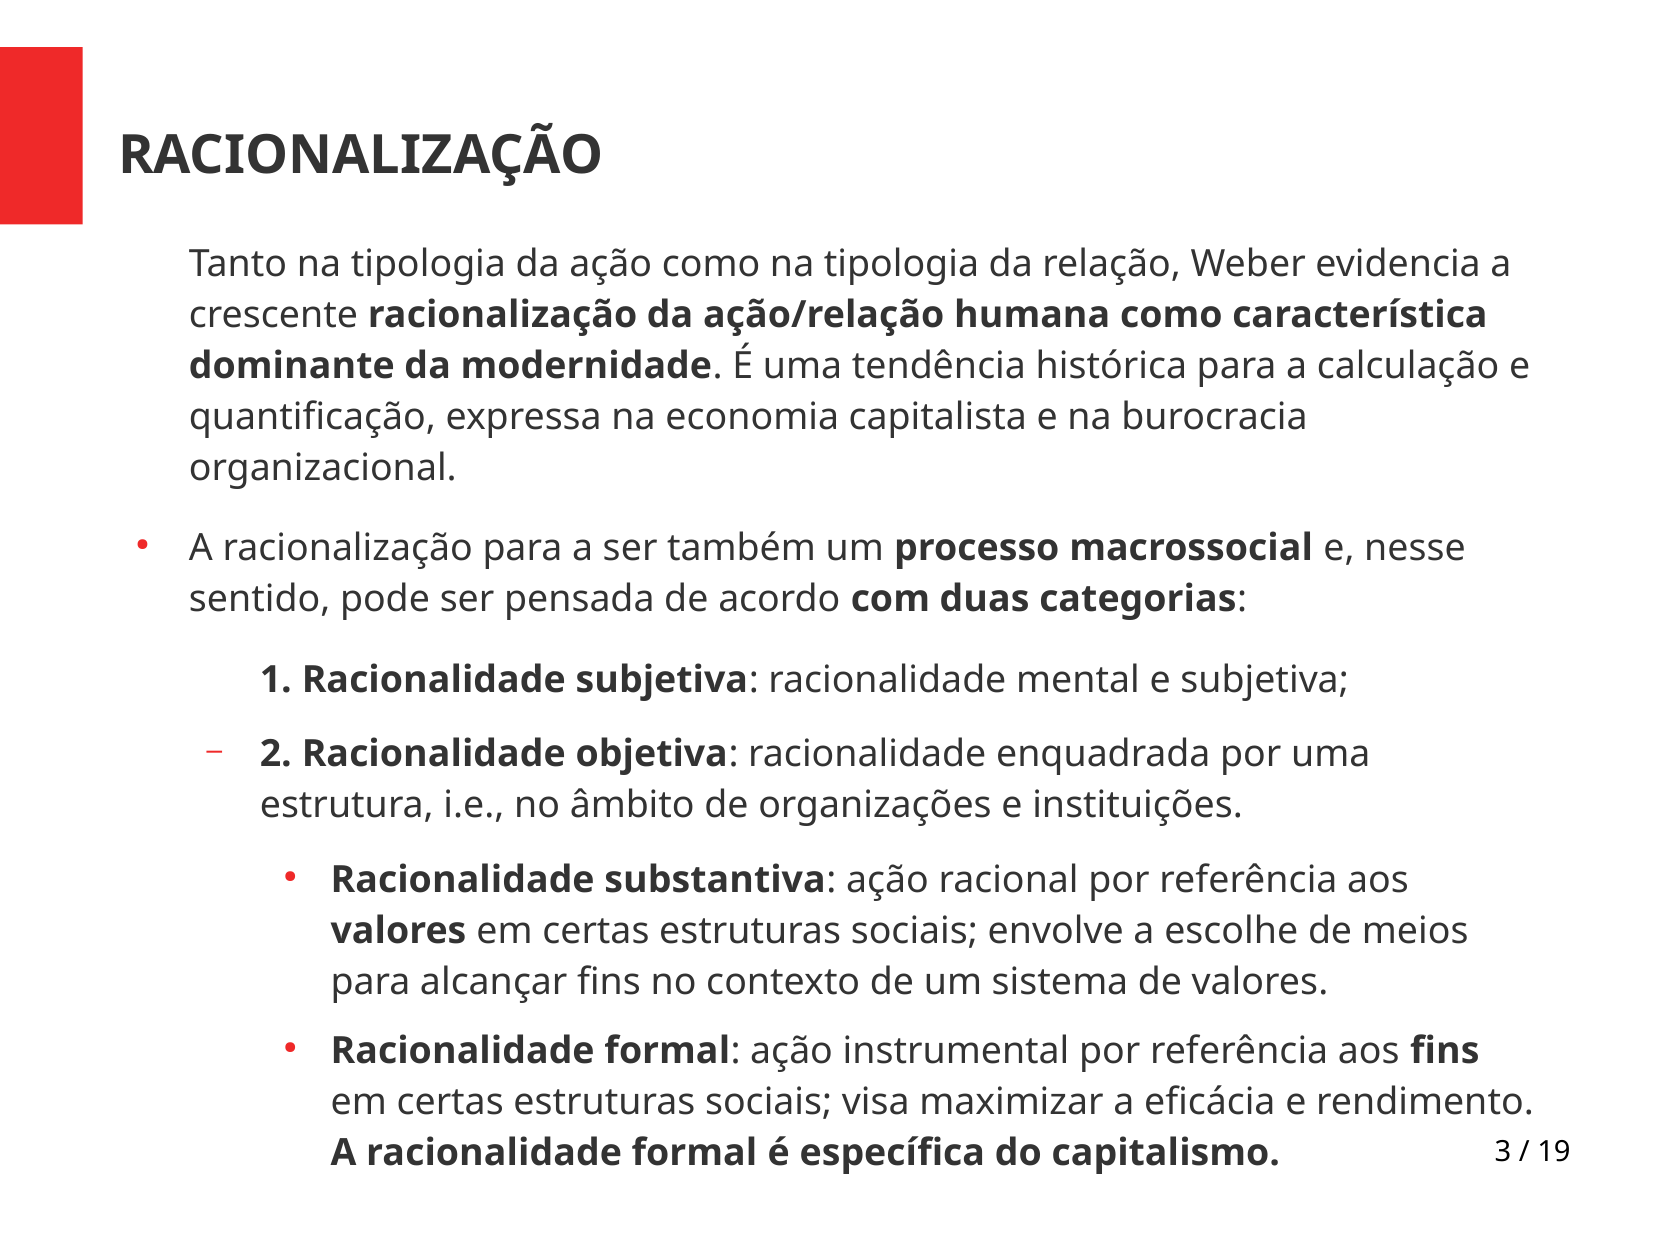

# RACIONALIZAÇÃO
Tanto na tipologia da ação como na tipologia da relação, Weber evidencia a crescente racionalização da ação/relação humana como característica dominante da modernidade. É uma tendência histórica para a calculação e quantificação, expressa na economia capitalista e na burocracia organizacional.
A racionalização para a ser também um processo macrossocial e, nesse sentido, pode ser pensada de acordo com duas categorias:
1. Racionalidade subjetiva: racionalidade mental e subjetiva;
2. Racionalidade objetiva: racionalidade enquadrada por uma estrutura, i.e., no âmbito de organizações e instituições.
Racionalidade substantiva: ação racional por referência aos valores em certas estruturas sociais; envolve a escolhe de meios para alcançar fins no contexto de um sistema de valores.
Racionalidade formal: ação instrumental por referência aos fins em certas estruturas sociais; visa maximizar a eficácia e rendimento. A racionalidade formal é específica do capitalismo.
3